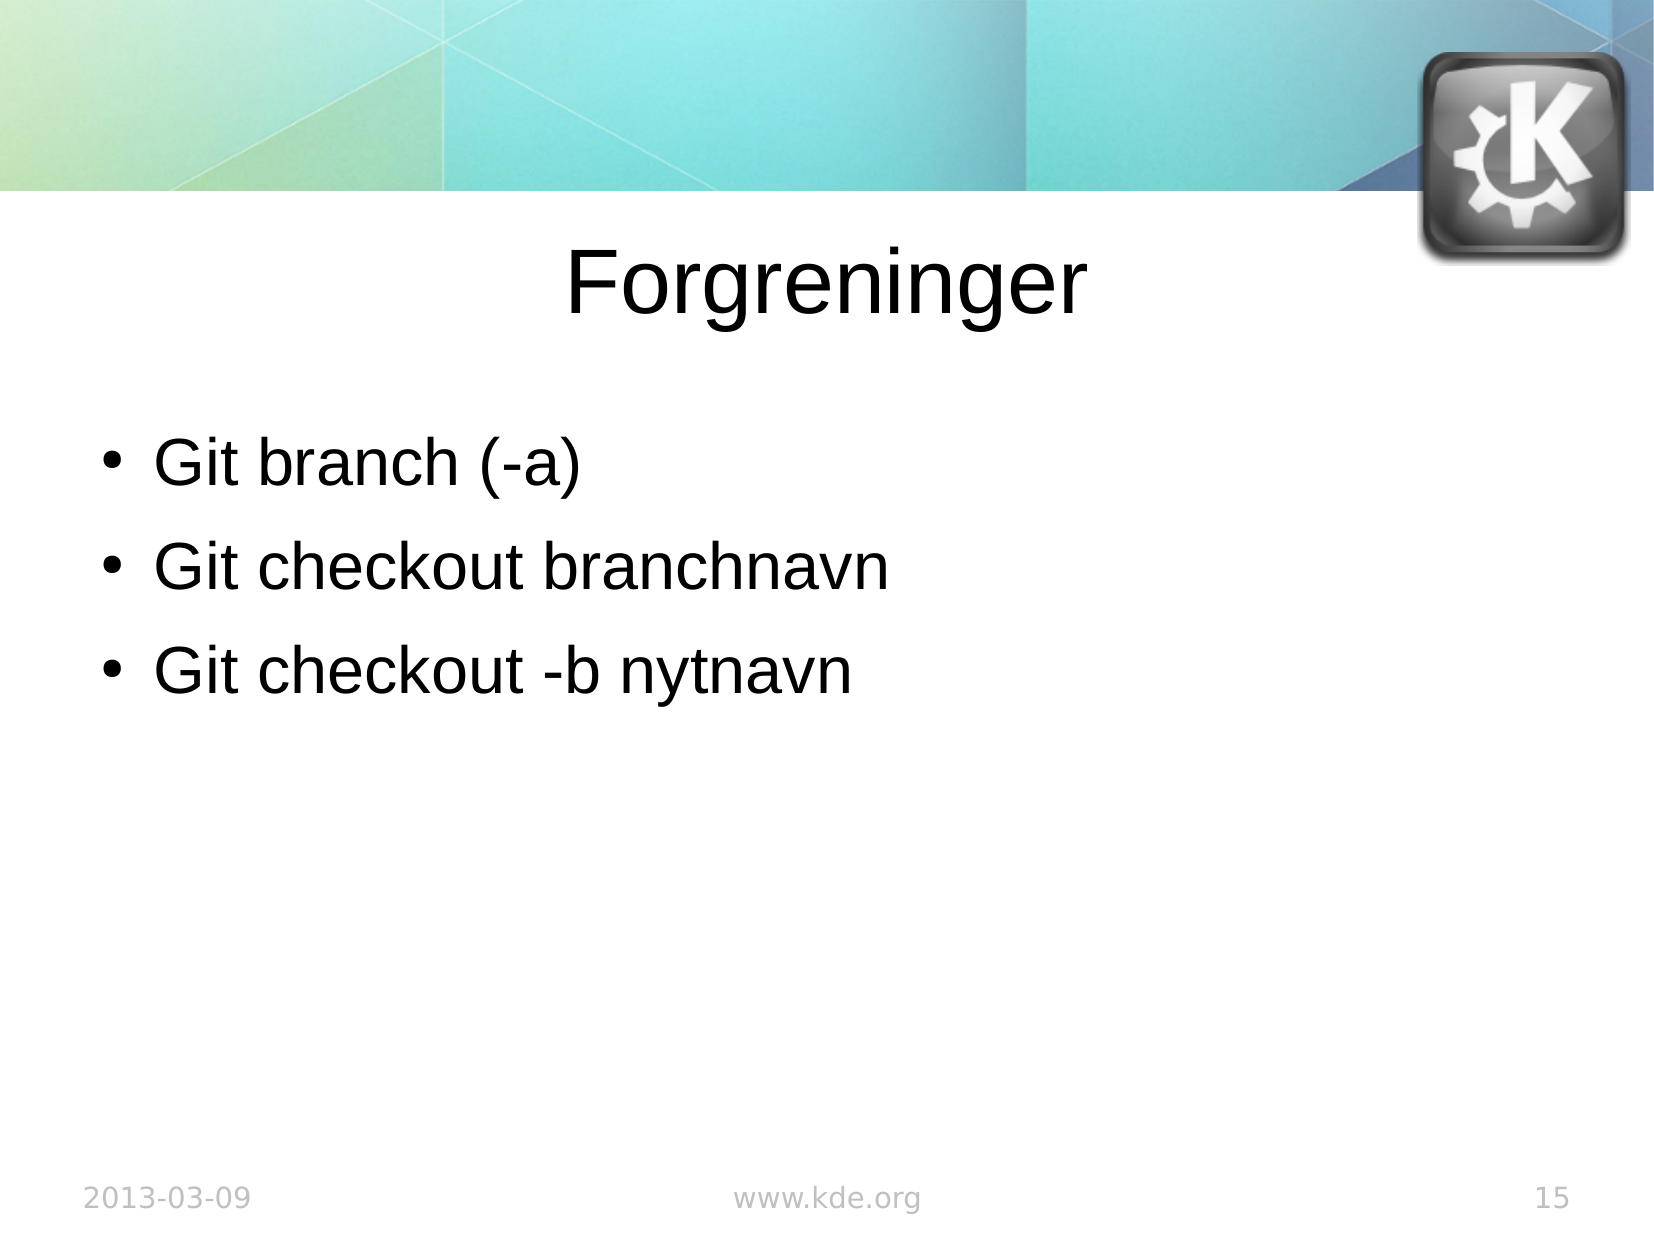

# Forgreninger
Git branch (-a)
Git checkout branchnavn
Git checkout -b nytnavn
2013-03-09
www.kde.org
15